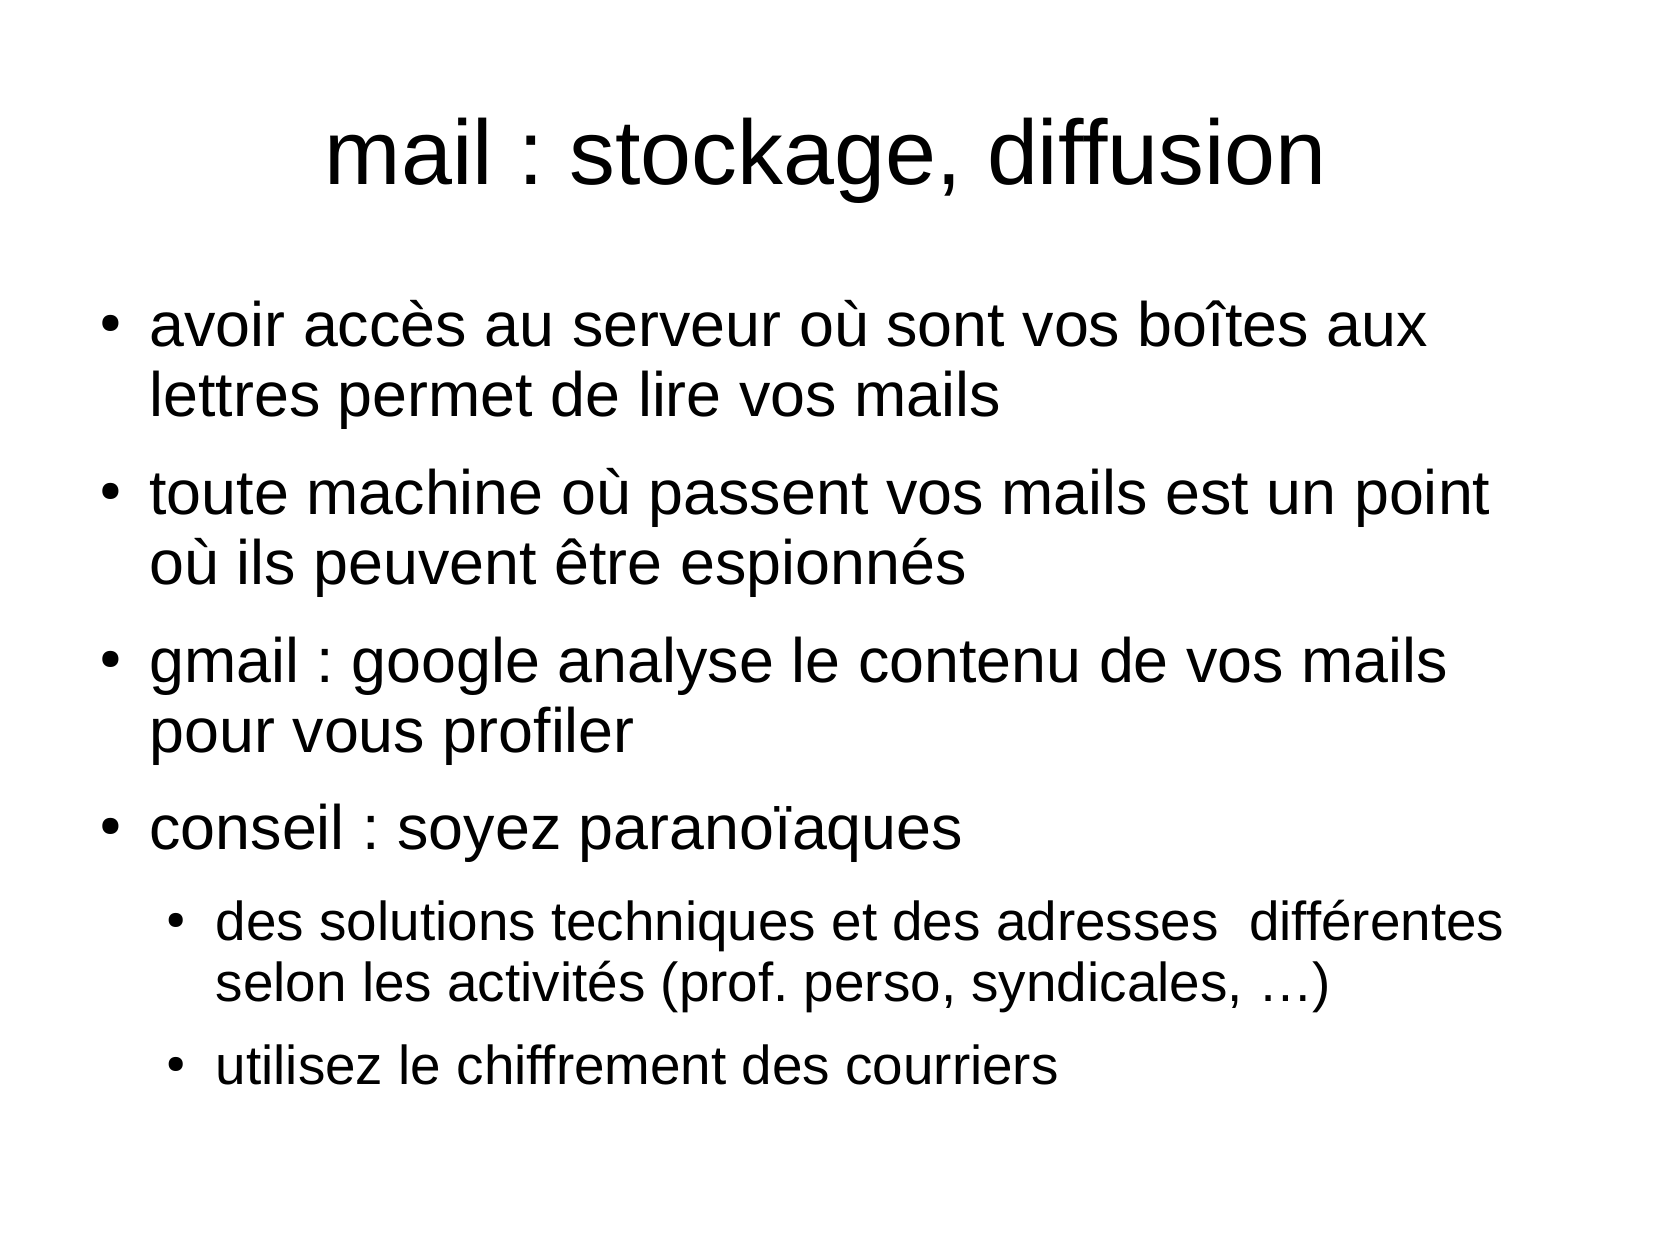

# mail : stockage, diffusion
avoir accès au serveur où sont vos boîtes aux lettres permet de lire vos mails
toute machine où passent vos mails est un point où ils peuvent être espionnés
gmail : google analyse le contenu de vos mails pour vous profiler
conseil : soyez paranoïaques
des solutions techniques et des adresses différentes selon les activités (prof. perso, syndicales, …)
utilisez le chiffrement des courriers